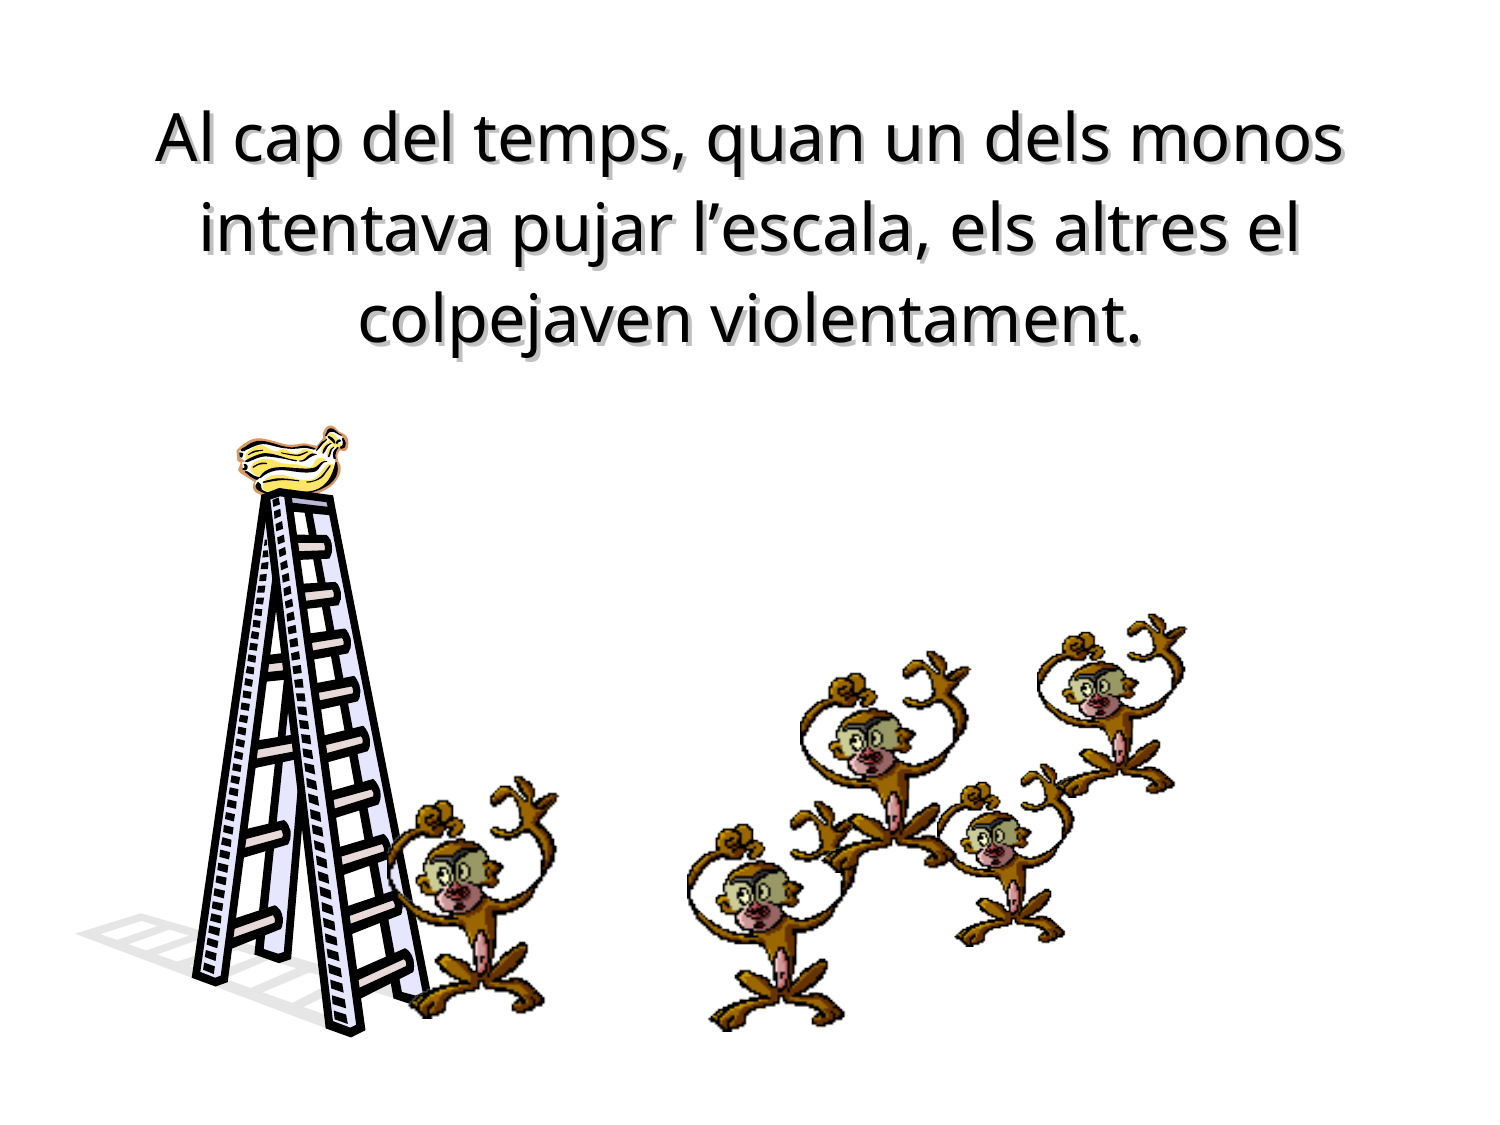

Al cap del temps, quan un dels monos intentava pujar l’escala, els altres el colpejaven violentament.